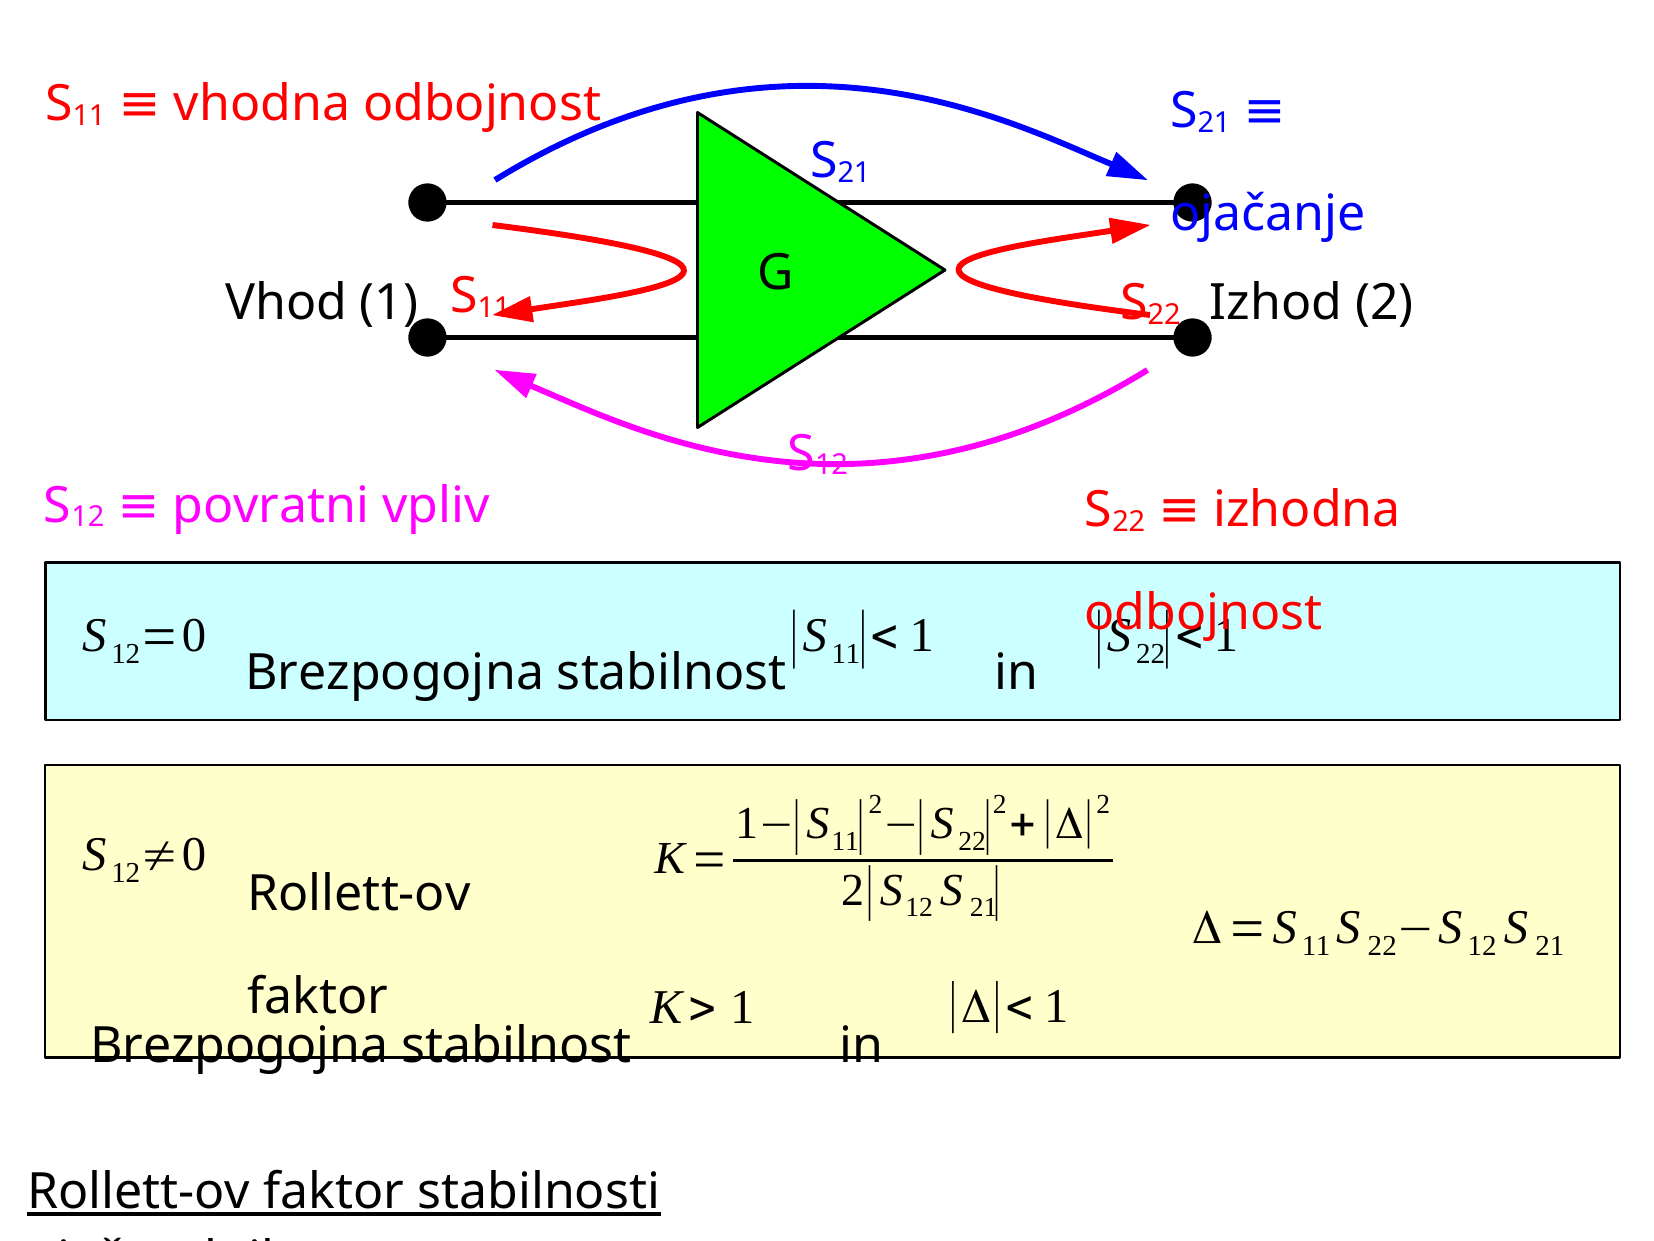

S11 ≡ vhodna odbojnost
S21 ≡ ojačanje
S21
G
S11
Vhod (1)
Izhod (2)
S22
S12
S12 ≡ povratni vpliv
S22 ≡ izhodna odbojnost
Brezpogojna stabilnost in
Rollett-ov faktor
Brezpogojna stabilnost in
Rollett-ov faktor stabilnosti ojačevalnika